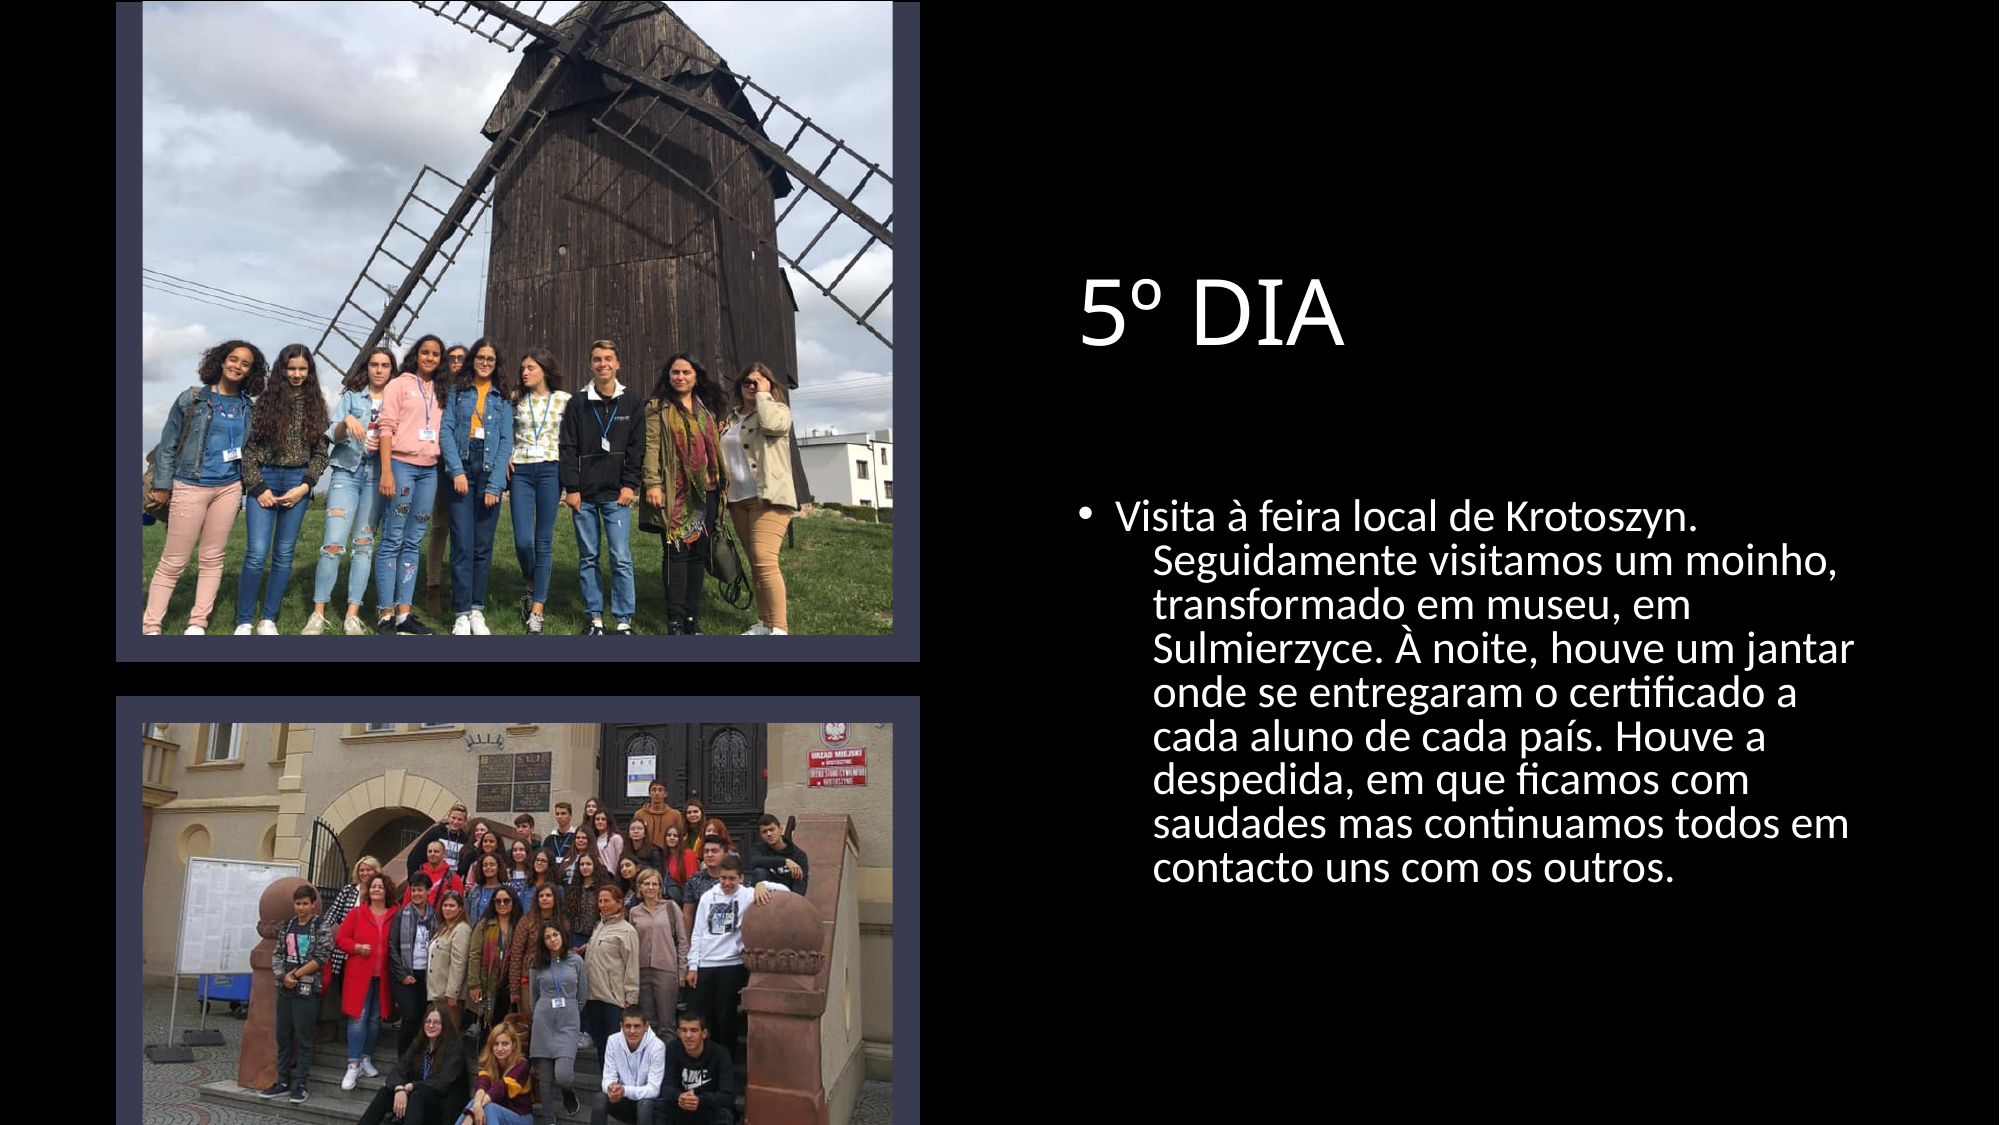

# 5º DIA
Visita à feira local de Krotoszyn. Seguidamente visitamos um moinho, transformado em museu, em Sulmierzyce. À noite, houve um jantar onde se entregaram o certificado a cada aluno de cada país. Houve a despedida, em que ficamos com saudades mas continuamos todos em contacto uns com os outros.